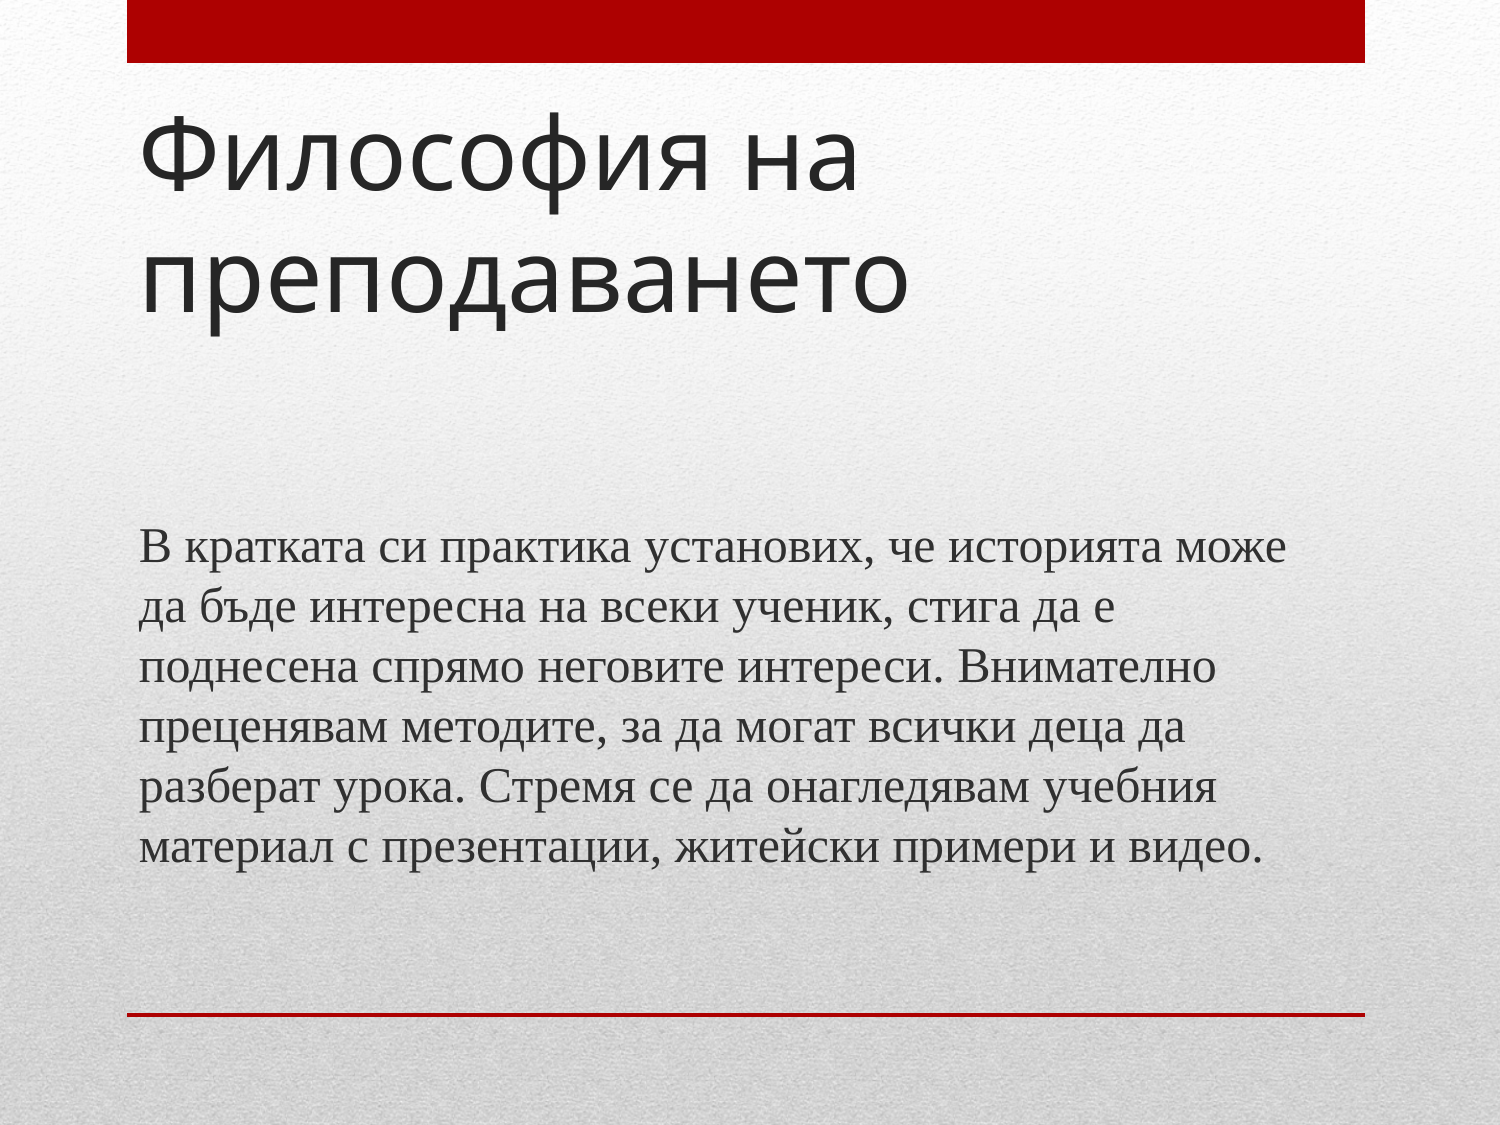

# Философия на преподаването
В кратката си практика установих, че историята може да бъде интересна на всеки ученик, стига да е поднесена спрямо неговите интереси. Внимателно преценявам методите, за да могат всички деца да разберат урока. Стремя се да онагледявам учебния материал с презентации, житейски примери и видео.